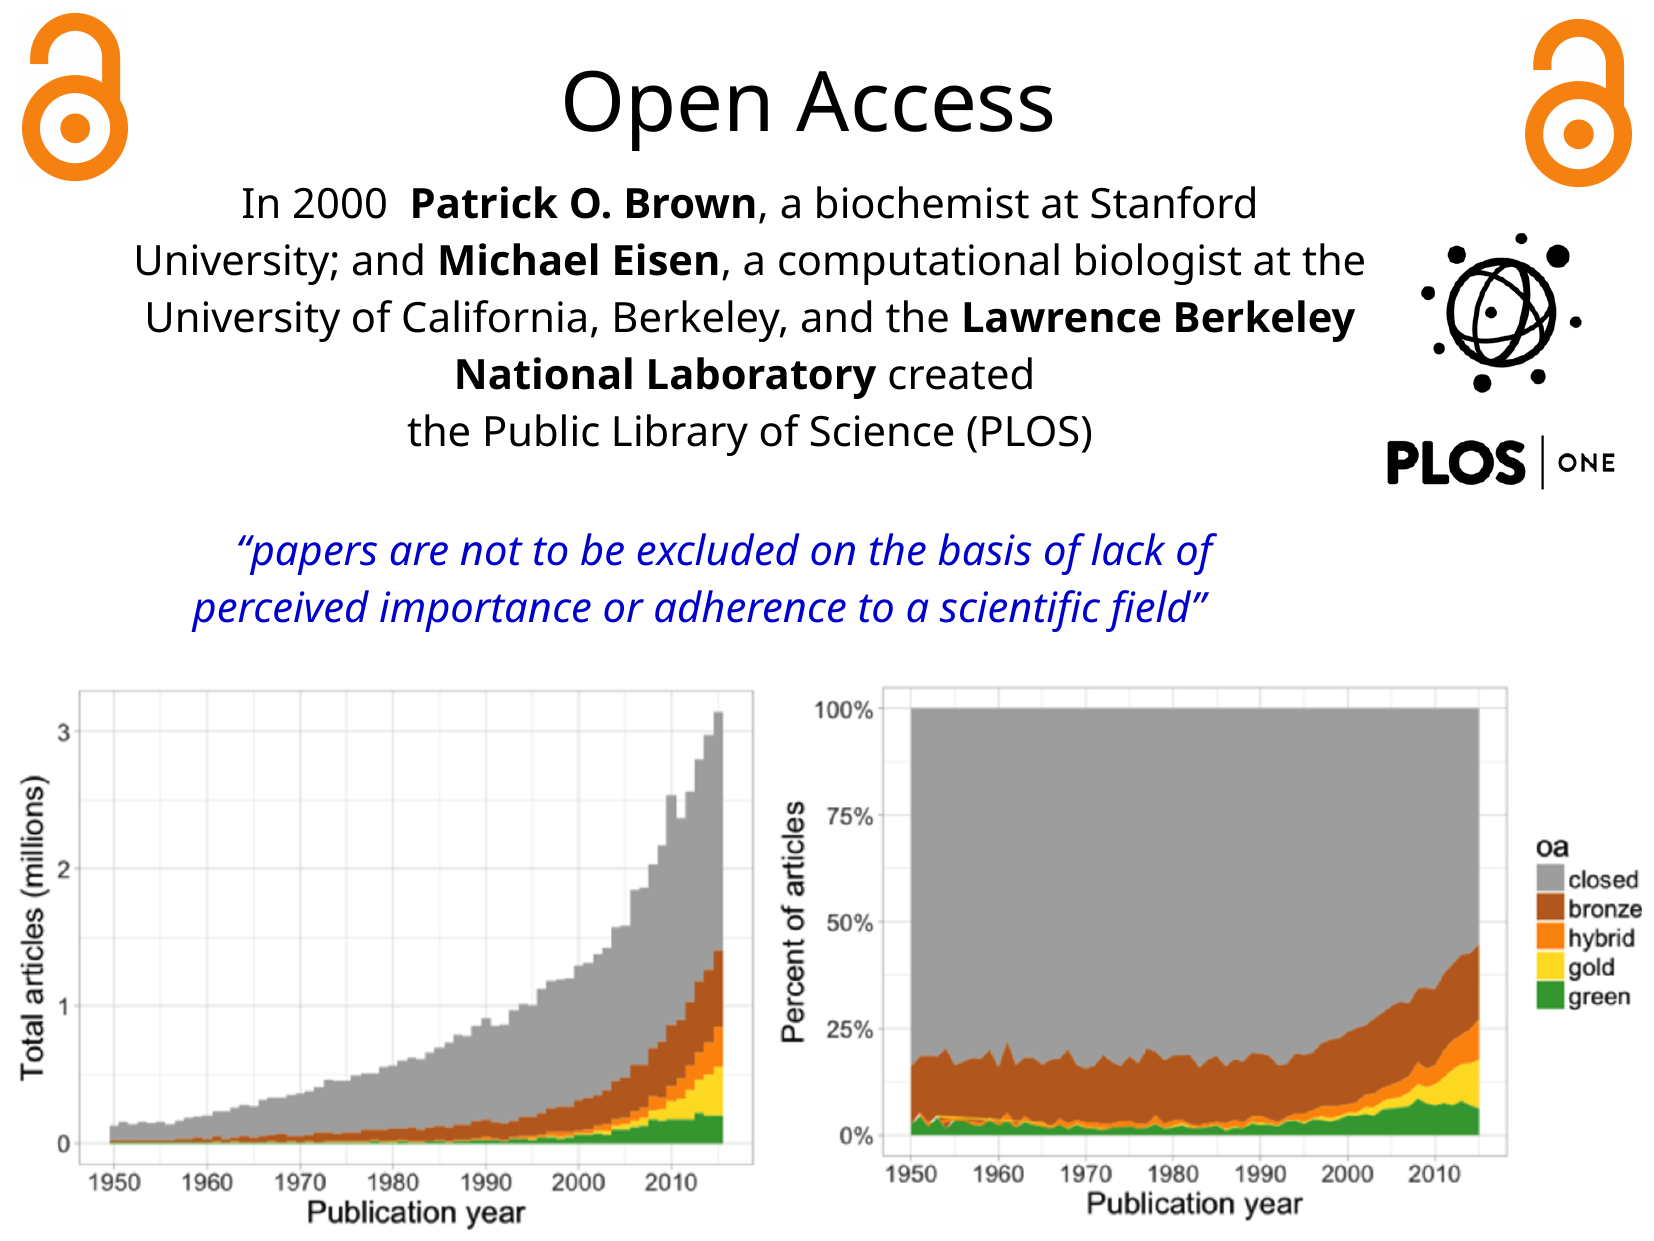

Open Access
In 2000 Patrick O. Brown, a biochemist at Stanford University; and Michael Eisen, a computational biologist at the University of California, Berkeley, and the Lawrence Berkeley National Laboratory created
the Public Library of Science (PLOS)
 “papers are not to be excluded on the basis of lack of
 perceived importance or adherence to a scientific field”